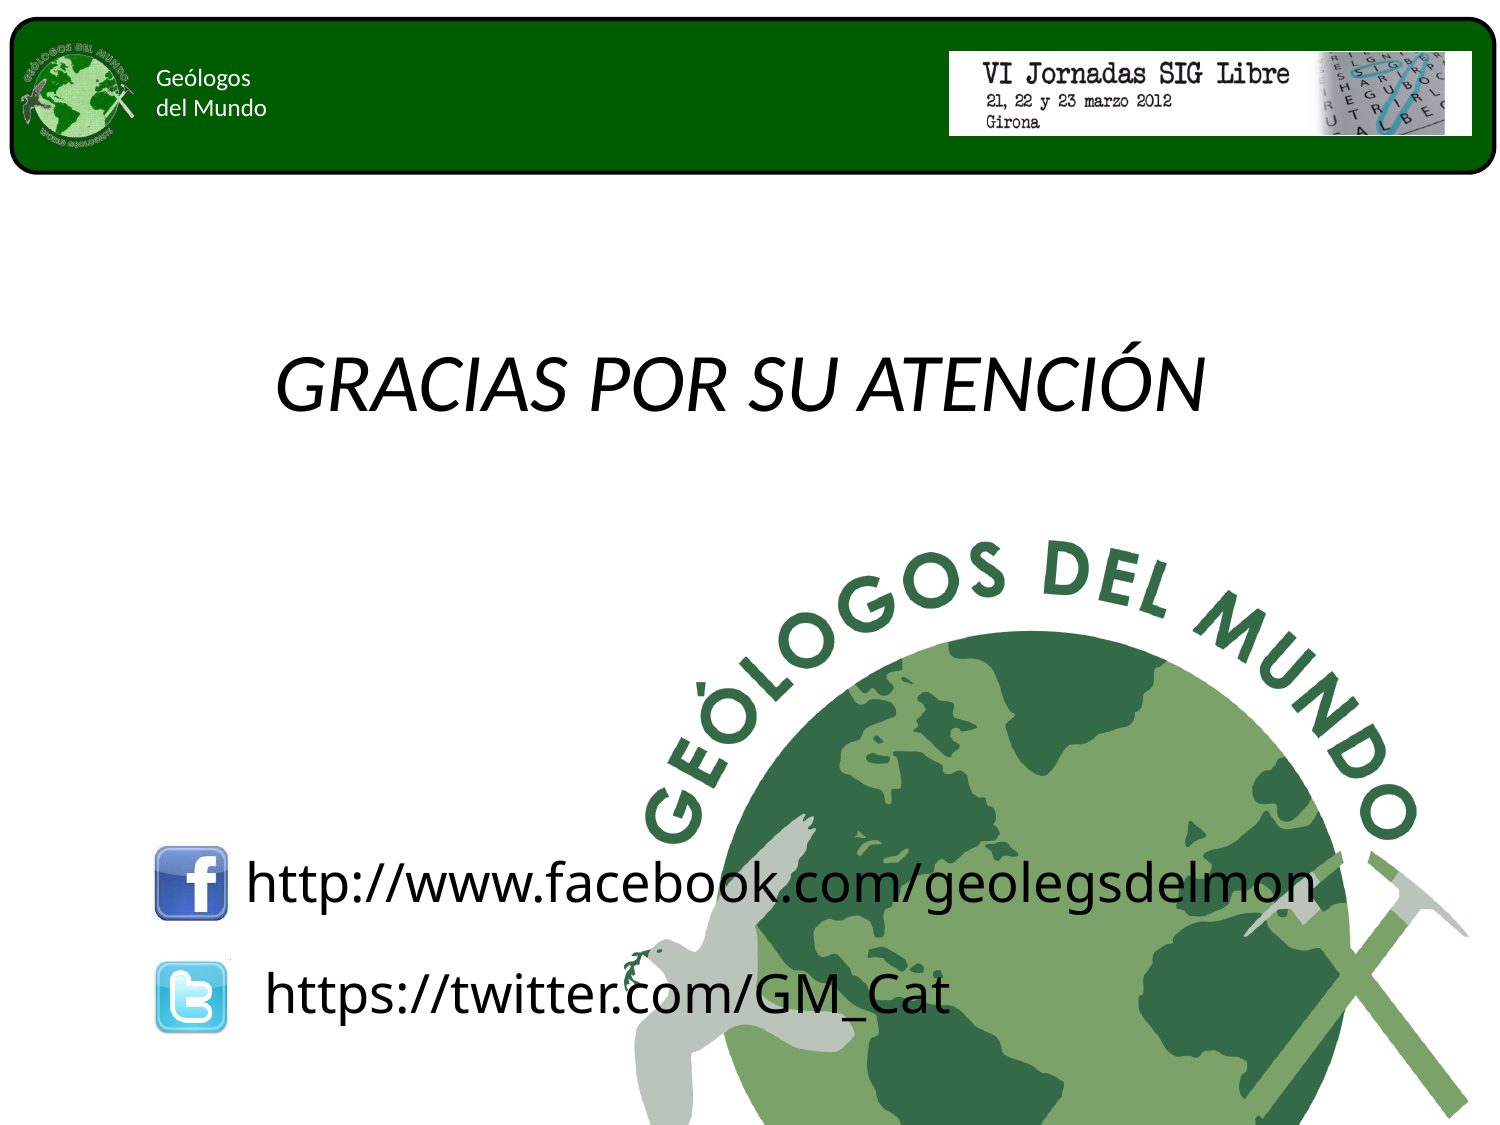

Geólogos
del Mundo
GRACIAS POR SU ATENCIÓN
http://www.facebook.com/geolegsdelmon
https://twitter.com/GM_Cat